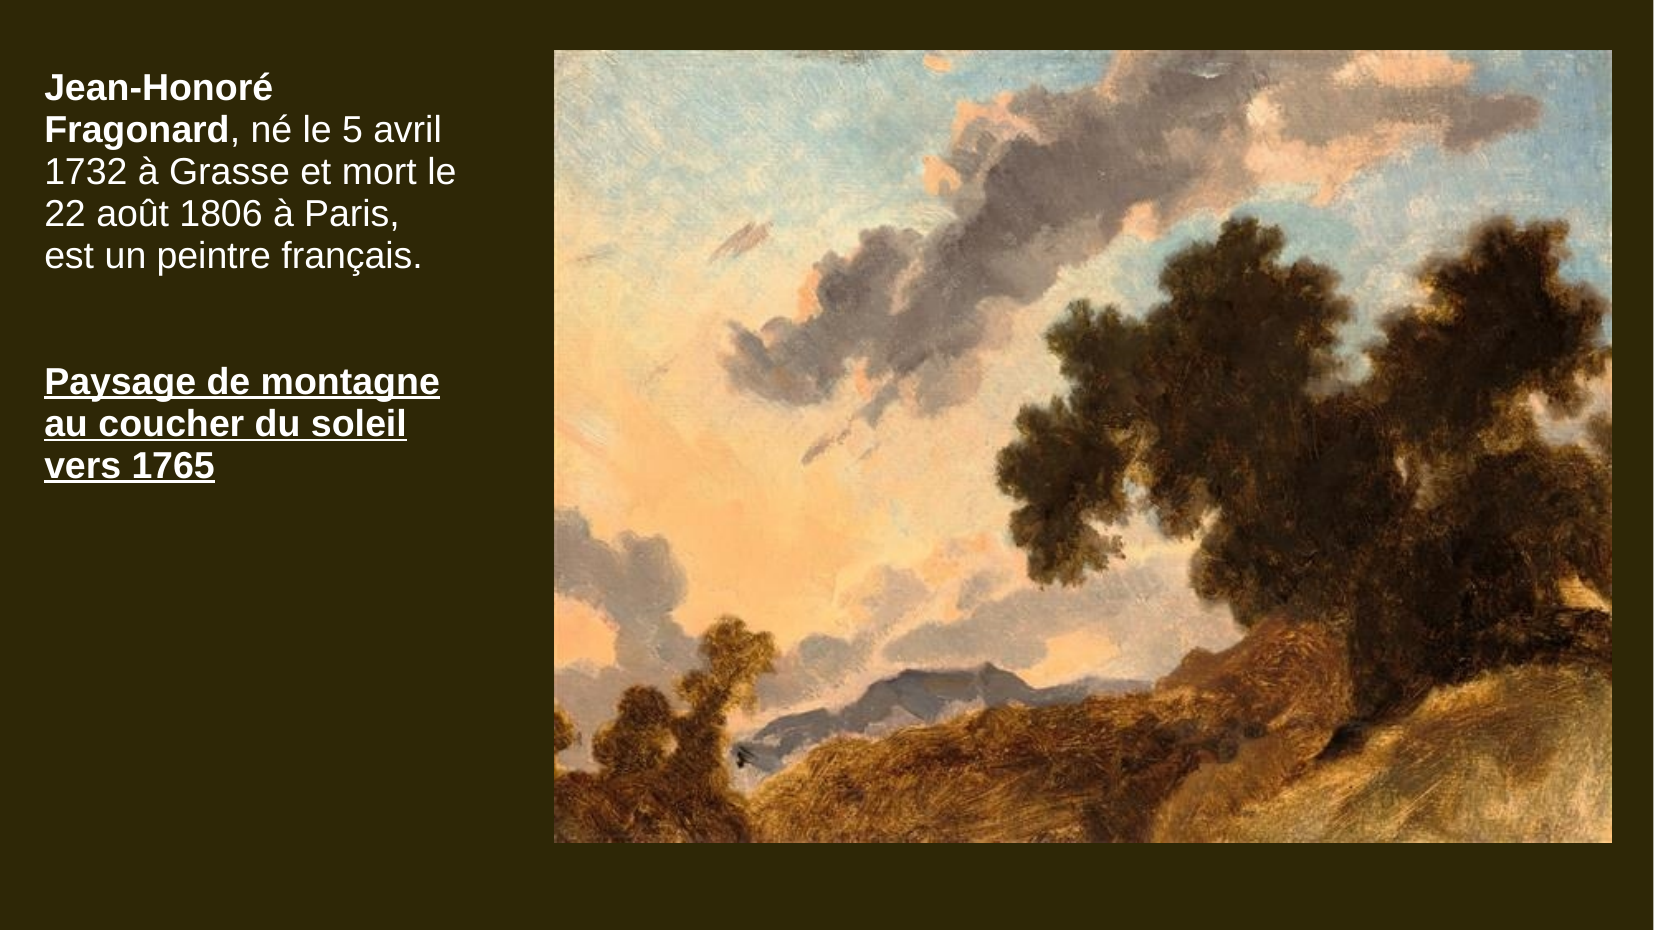

Jean-Honoré Fragonard, né le 5 avril 1732 à Grasse et mort le 22 août 1806 à Paris, est un peintre français.
Paysage de montagne au coucher du soleil vers 1765